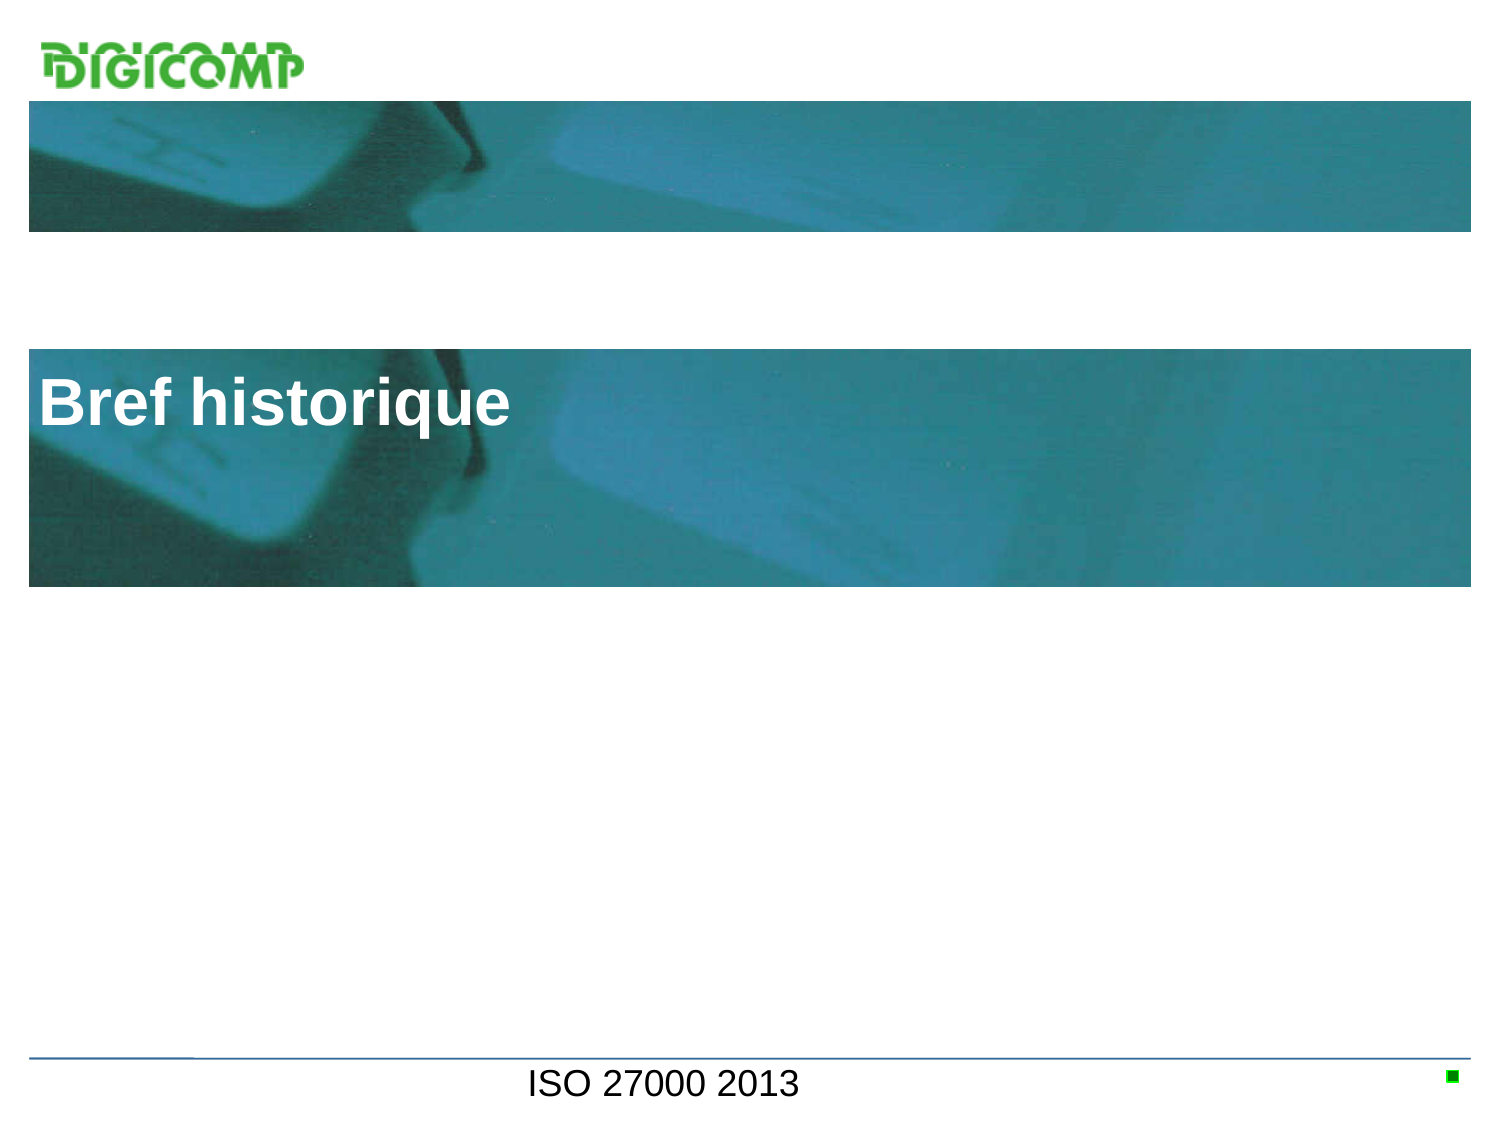

# Bref historique
BSI 17799
ISO 27001
ISO 27002
ISO 27000 2013